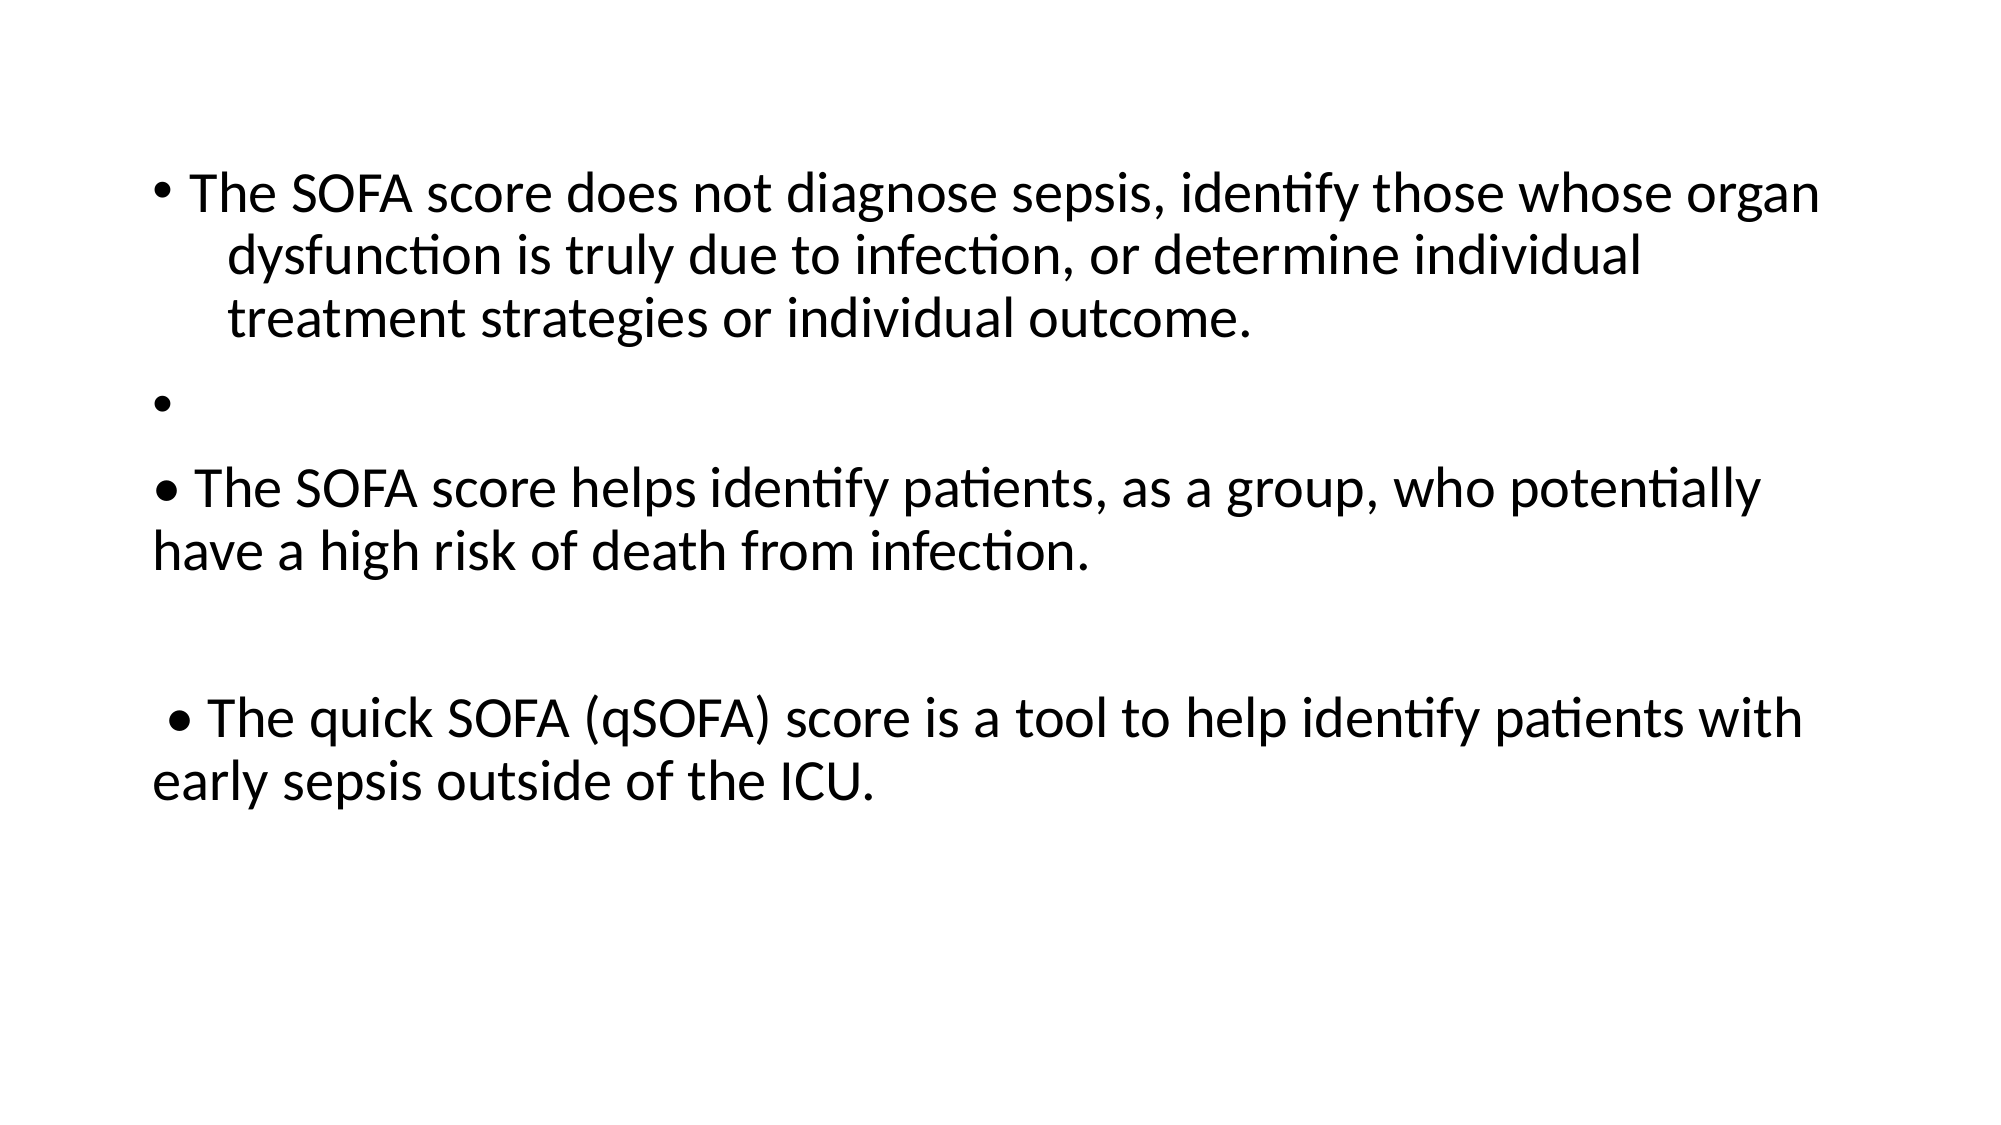

# The SOFA score does not diagnose sepsis, identify those whose organ dysfunction is truly due to infection, or determine individual treatment strategies or individual outcome.
• The SOFA score helps identify patients, as a group, who potentially have a high risk of death from infection.
 • The quick SOFA (qSOFA) score is a tool to help identify patients with early sepsis outside of the ICU.